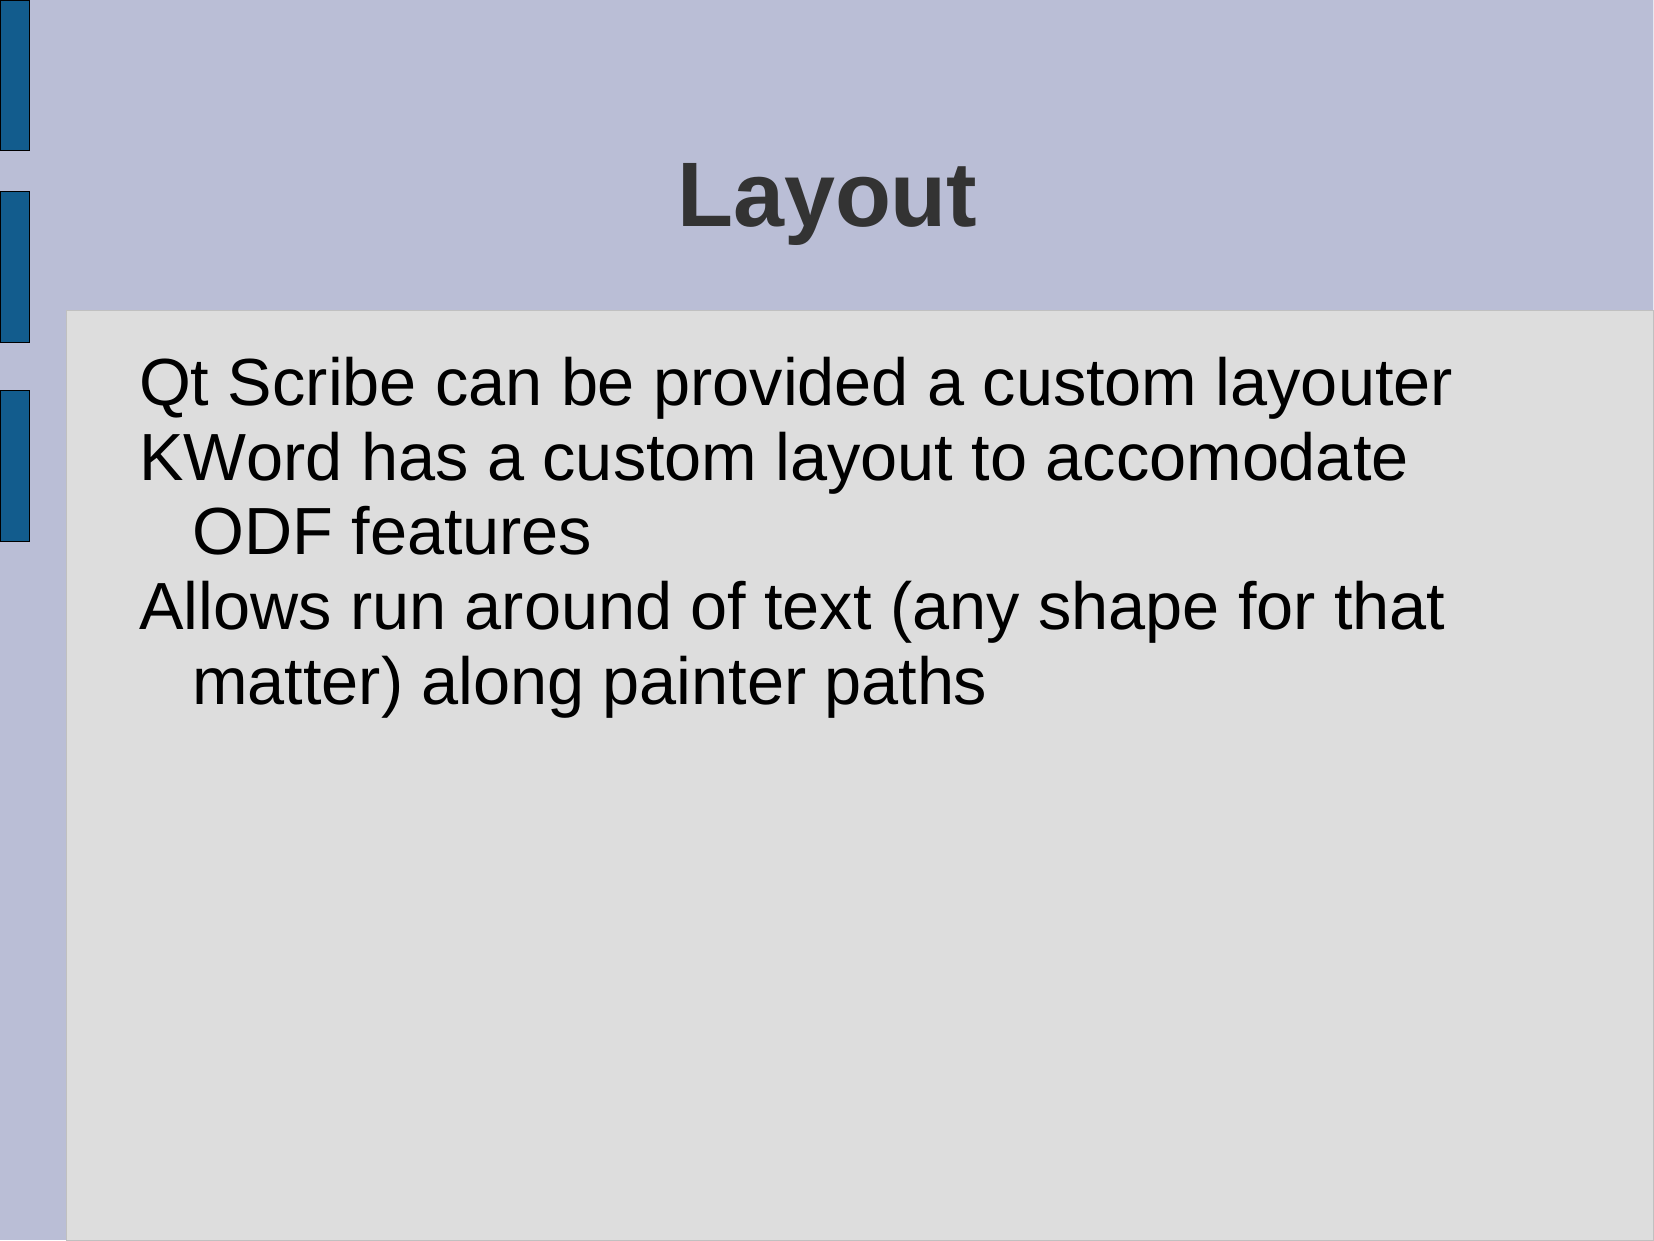

# Layout
Qt Scribe can be provided a custom layouter
KWord has a custom layout to accomodate ODF features
Allows run around of text (any shape for that matter) along painter paths